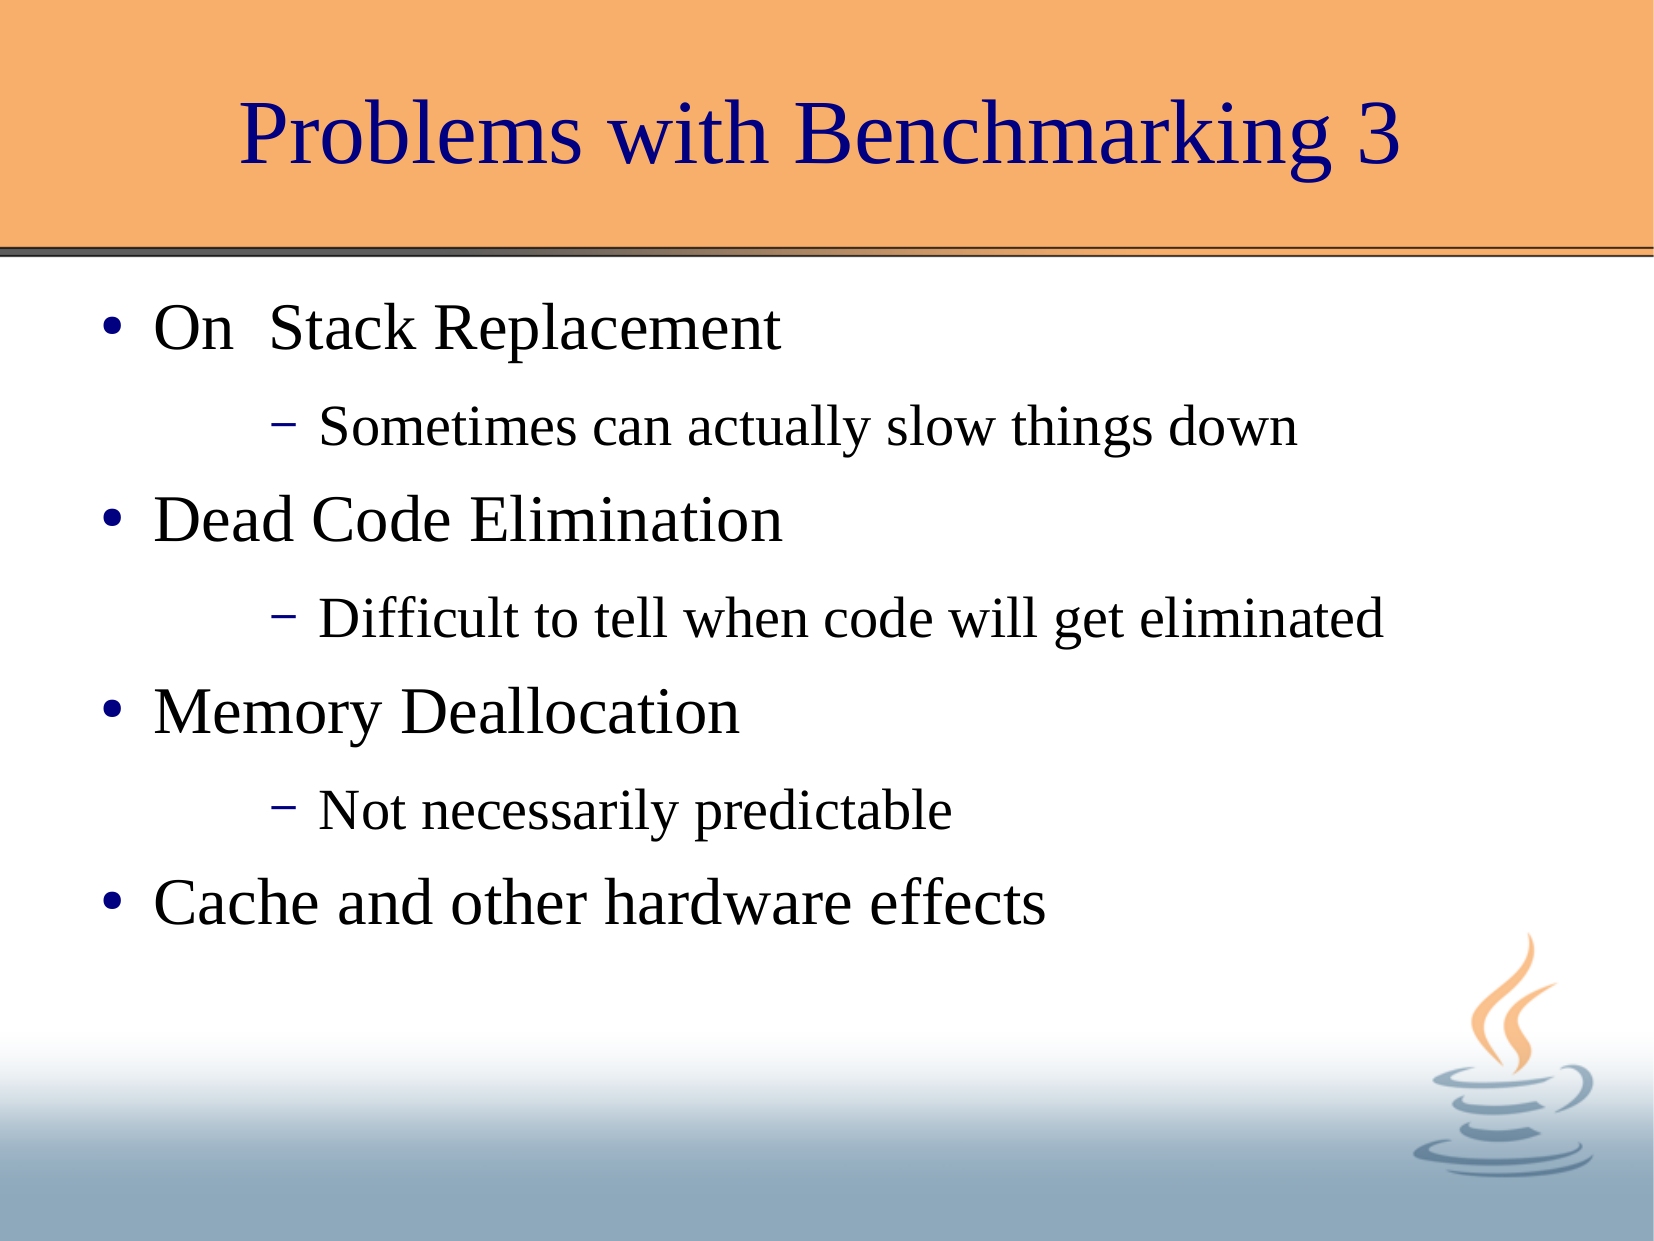

# Problems with Benchmarking 3
On Stack Replacement
Sometimes can actually slow things down
Dead Code Elimination
Difficult to tell when code will get eliminated
Memory Deallocation
Not necessarily predictable
Cache and other hardware effects